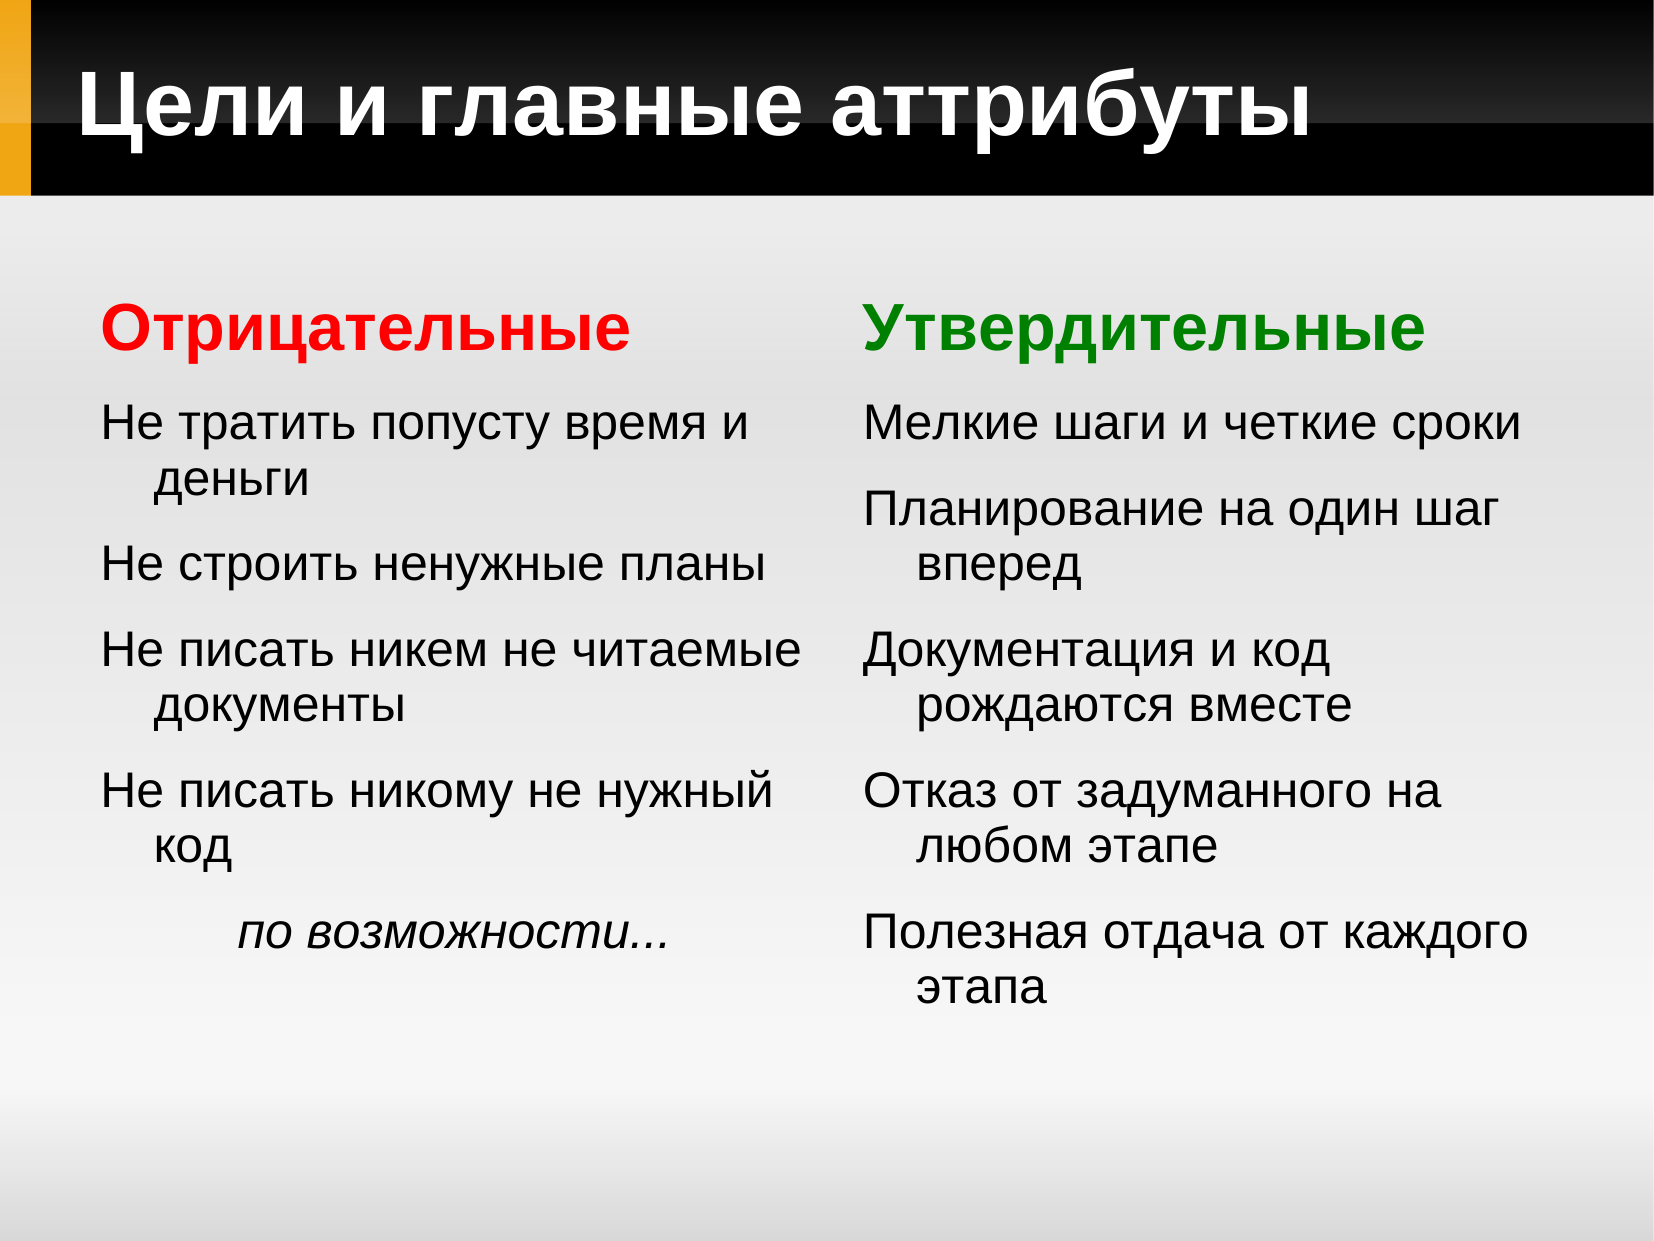

# Цели и главные аттрибуты
Отрицательные
Не тратить попусту время и деньги
Не строить ненужные планы
Не писать никем не читаемые документы
Не писать никому не нужный код
по возможности...
Утвердительные
Мелкие шаги и четкие сроки
Планирование на один шаг вперед
Документация и код рождаются вместе
Отказ от задуманного на любом этапе
Полезная отдача от каждого этапа